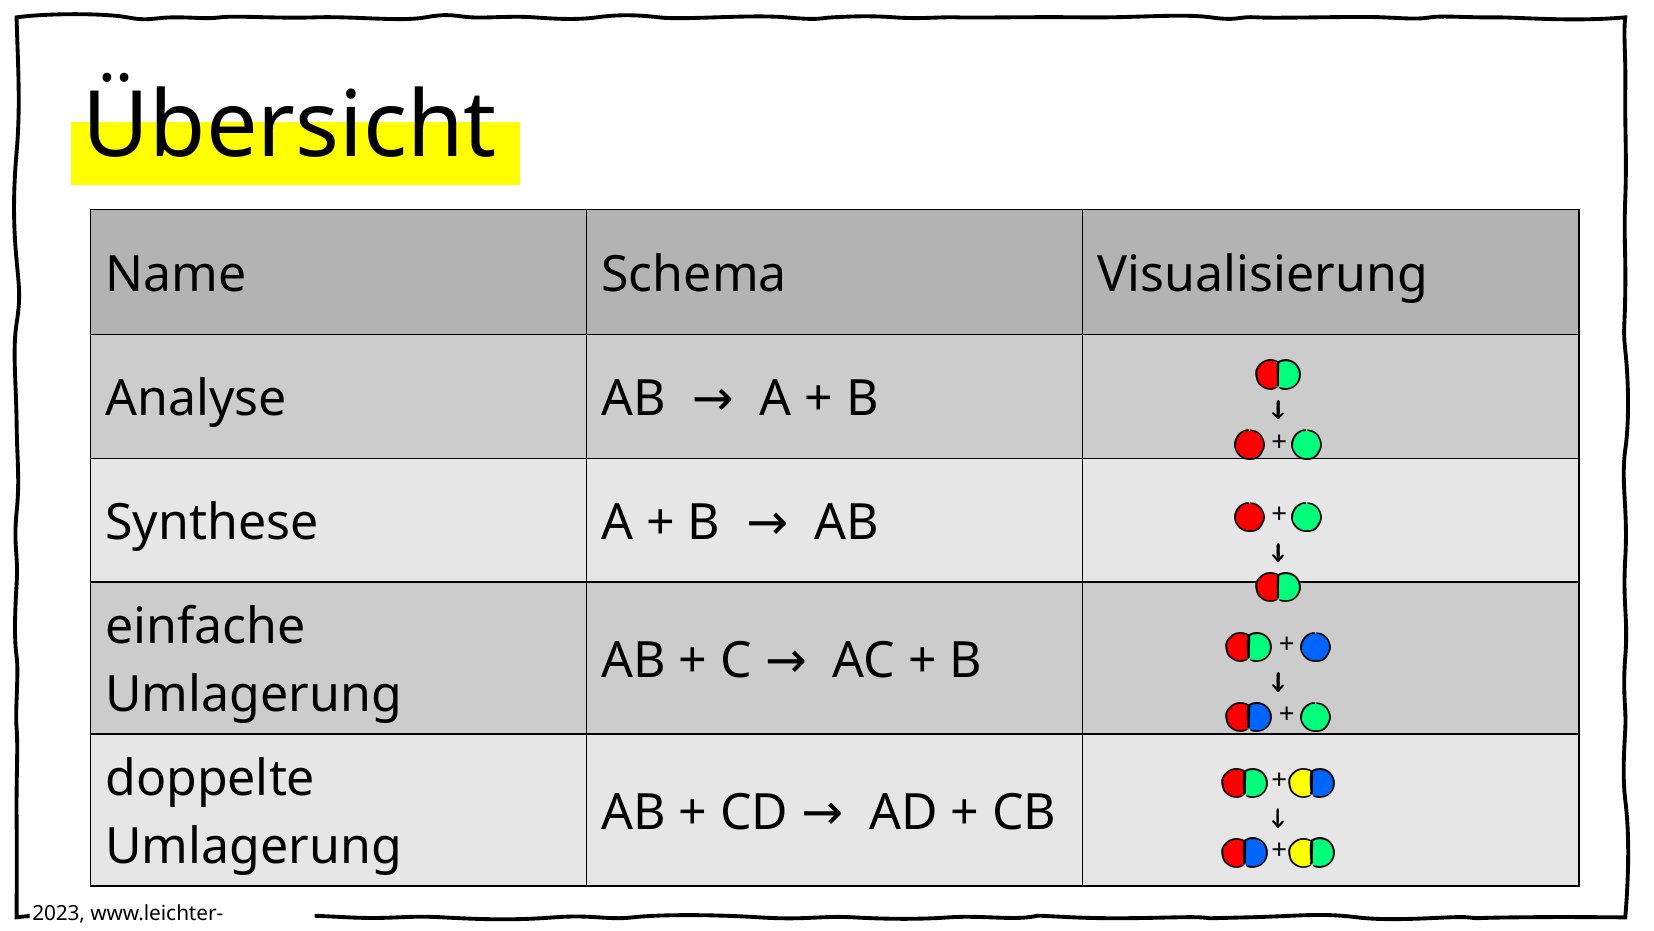

# Übersicht
| Name | Schema | Visualisierung |
| --- | --- | --- |
| Analyse | AB → A + B | |
| Synthese | A + B → AB | |
| einfache Umlagerung | AB + C → AC + B | |
| doppelte Umlagerung | AB + CD → AD + CB | |